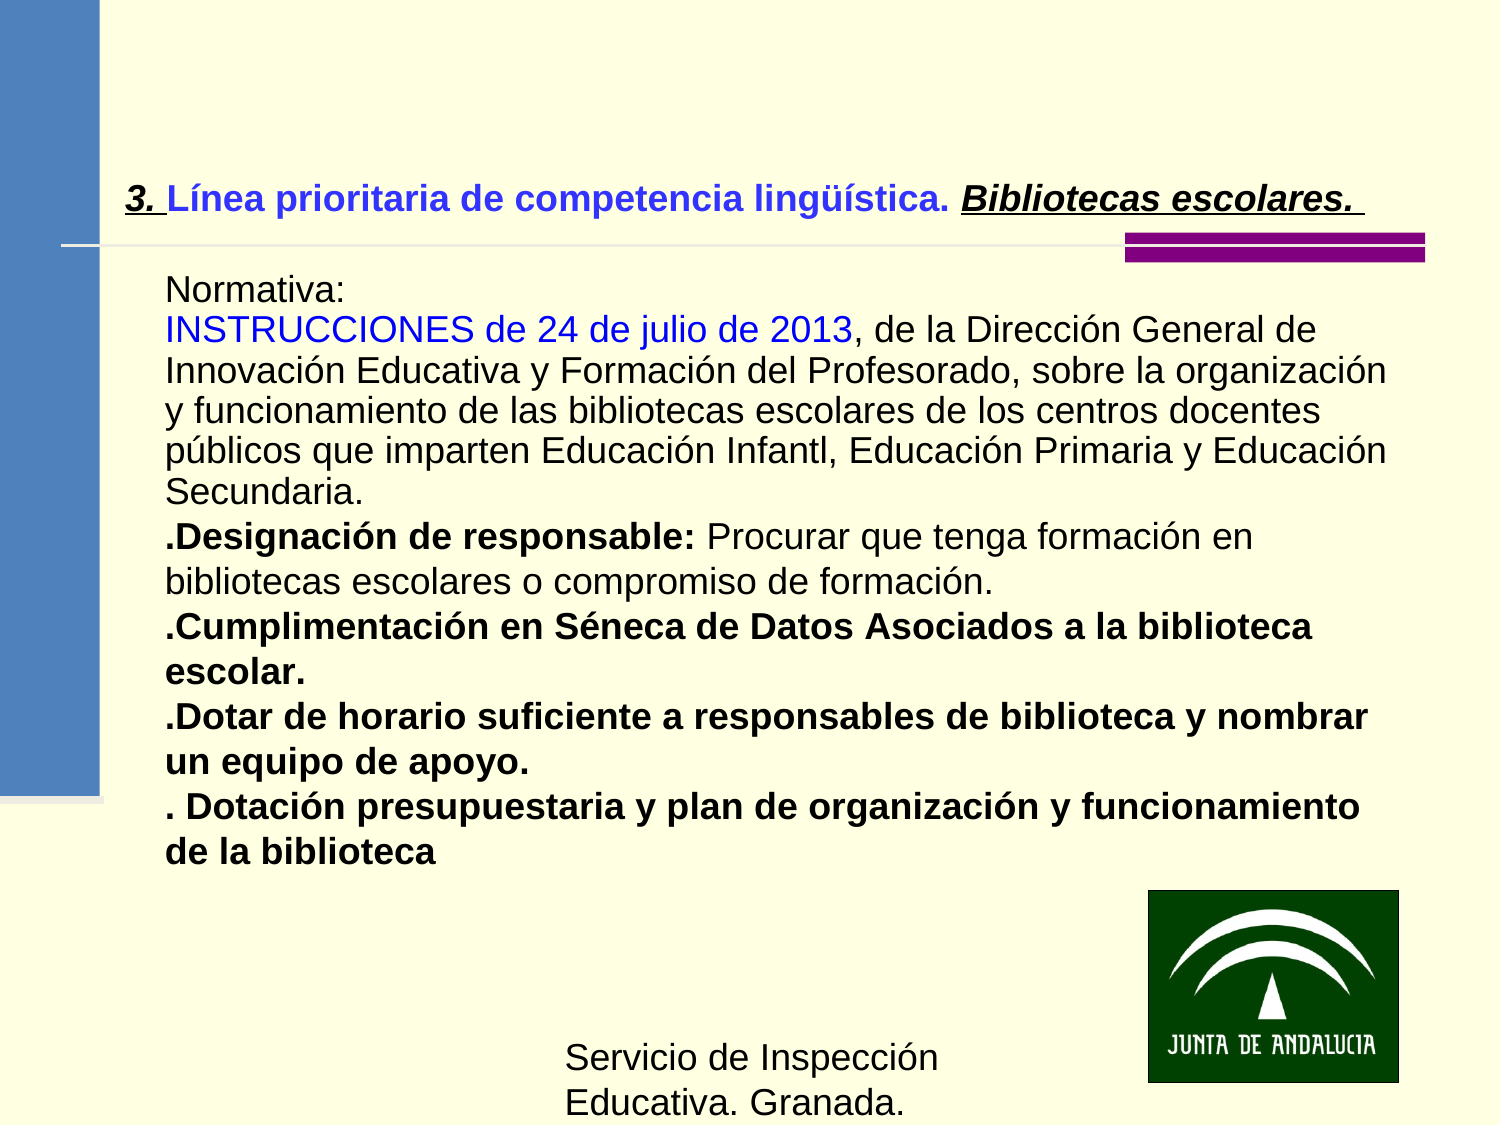

3. Línea prioritaria de competencia lingüística. Bibliotecas escolares.
Normativa:
INSTRUCCIONES de 24 de julio de 2013, de la Dirección General de Innovación Educativa y Formación del Profesorado, sobre la organización y funcionamiento de las bibliotecas escolares de los centros docentes públicos que imparten Educación Infantl, Educación Primaria y Educación Secundaria.
.Designación de responsable: Procurar que tenga formación en bibliotecas escolares o compromiso de formación.
.Cumplimentación en Séneca de Datos Asociados a la biblioteca escolar.
.Dotar de horario suficiente a responsables de biblioteca y nombrar un equipo de apoyo.
. Dotación presupuestaria y plan de organización y funcionamiento de la biblioteca
Servicio de Inspección Educativa. Granada.